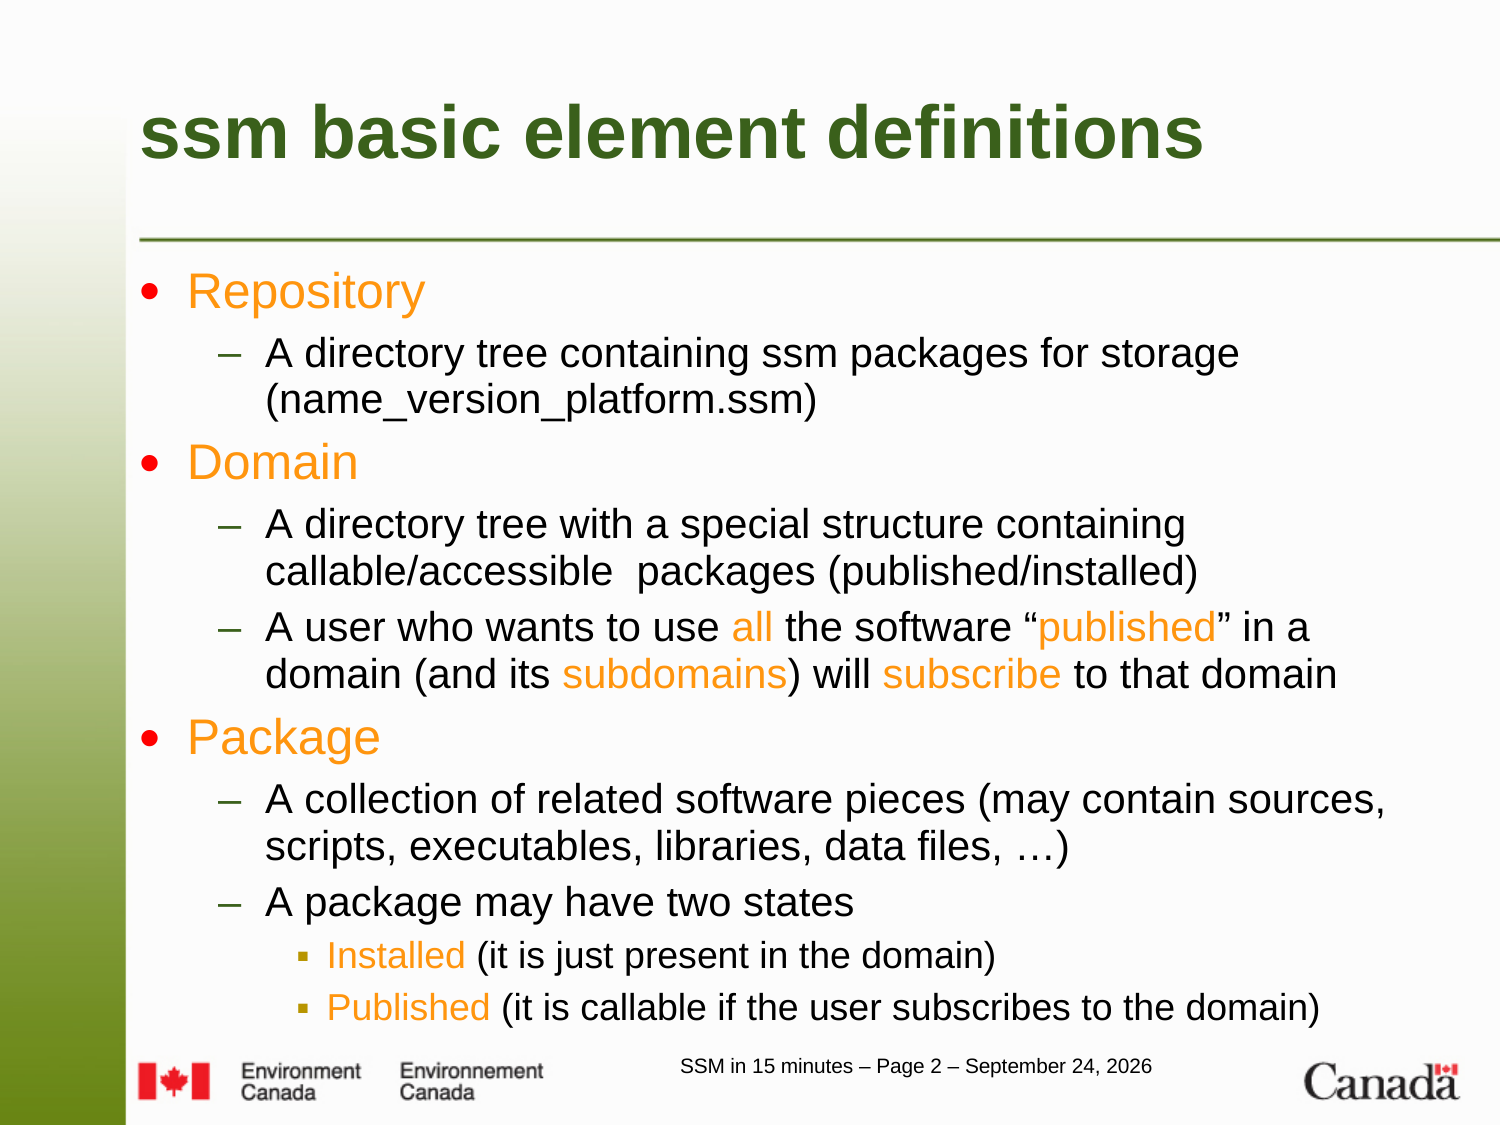

# ssm basic element definitions
Repository
A directory tree containing ssm packages for storage (name_version_platform.ssm)
Domain
A directory tree with a special structure containing callable/accessible packages (published/installed)
A user who wants to use all the software “published” in a domain (and its subdomains) will subscribe to that domain
Package
A collection of related software pieces (may contain sources, scripts, executables, libraries, data files, …)
A package may have two states
Installed (it is just present in the domain)
Published (it is callable if the user subscribes to the domain)